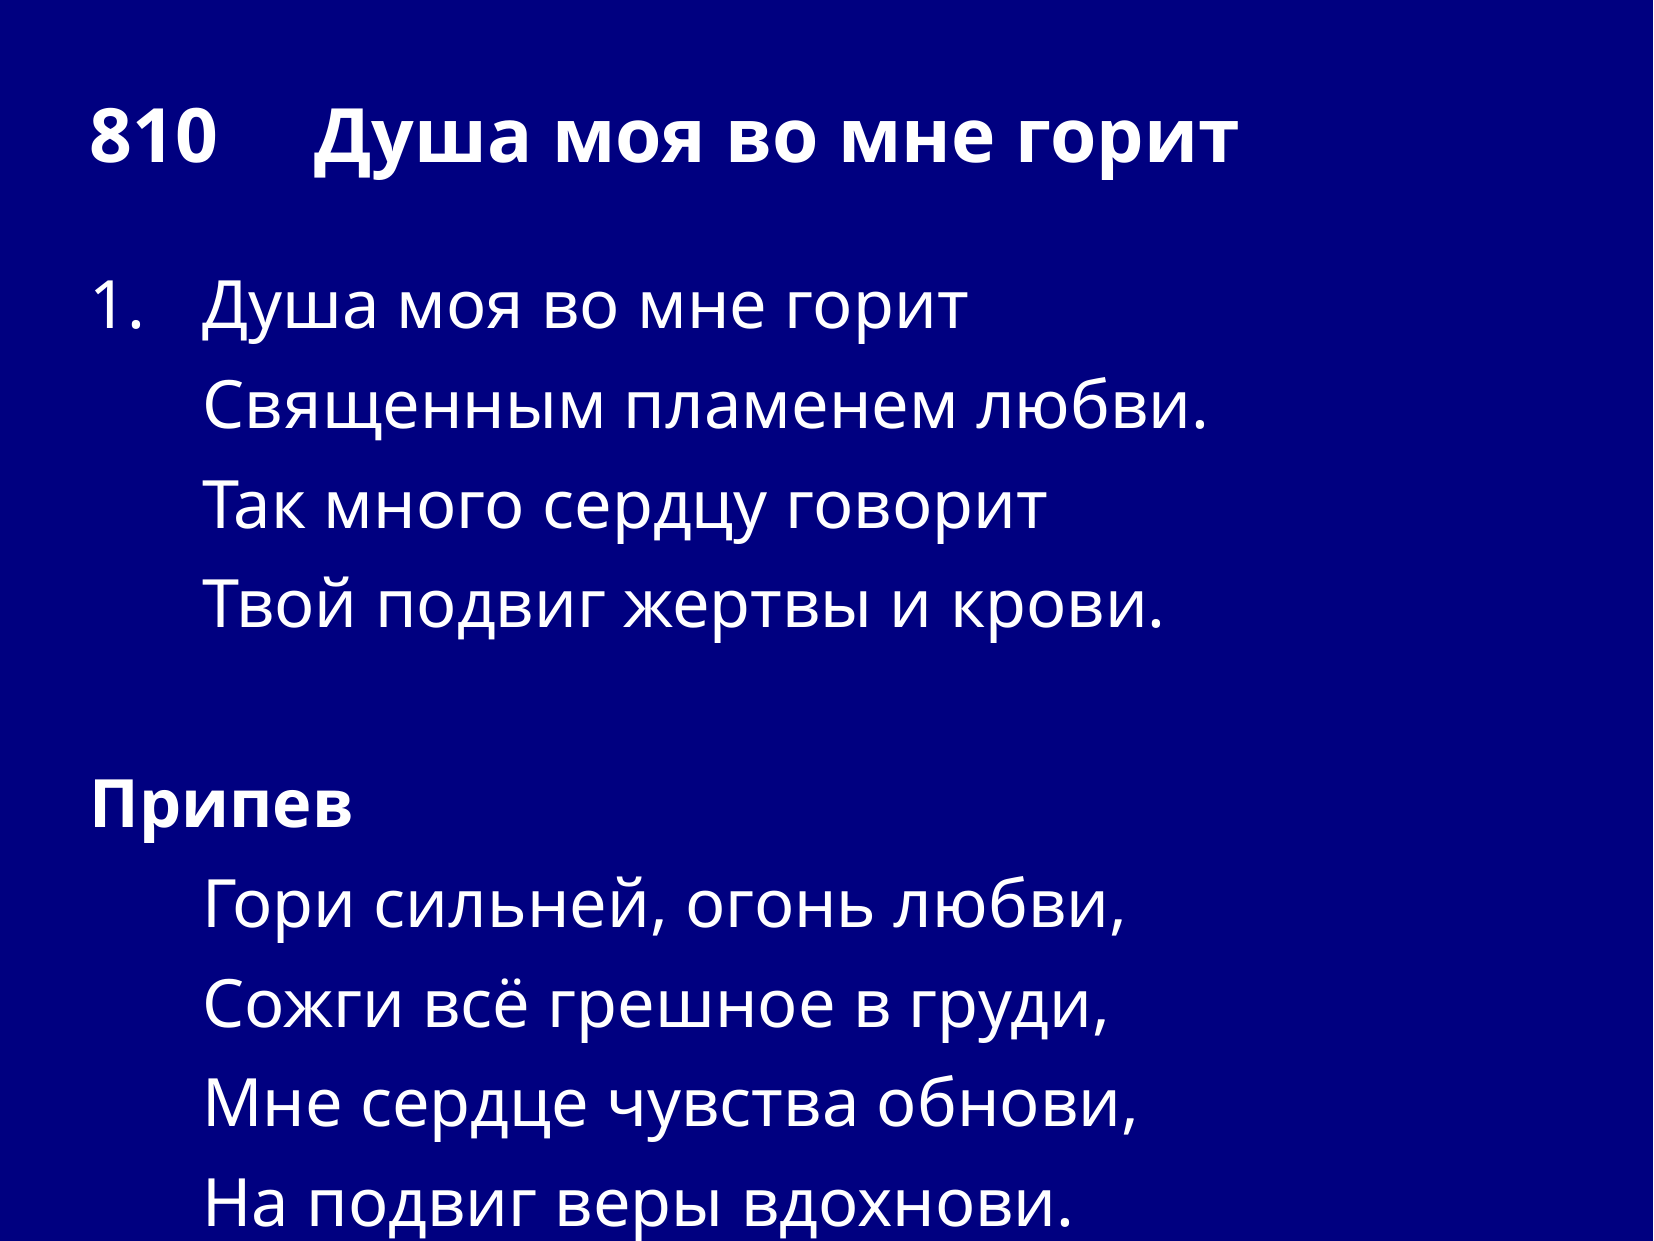

810	Душа моя во мне горит
1.	Душа моя во мне горит
	Священным пламенем любви.
	Так много сердцу говорит
	Твой подвиг жертвы и крови.
Припев
	Гори сильней, огонь любви,
	Сожги всё грешное в груди,
	Мне сердце чувства обнови,
	На подвиг веры вдохнови.